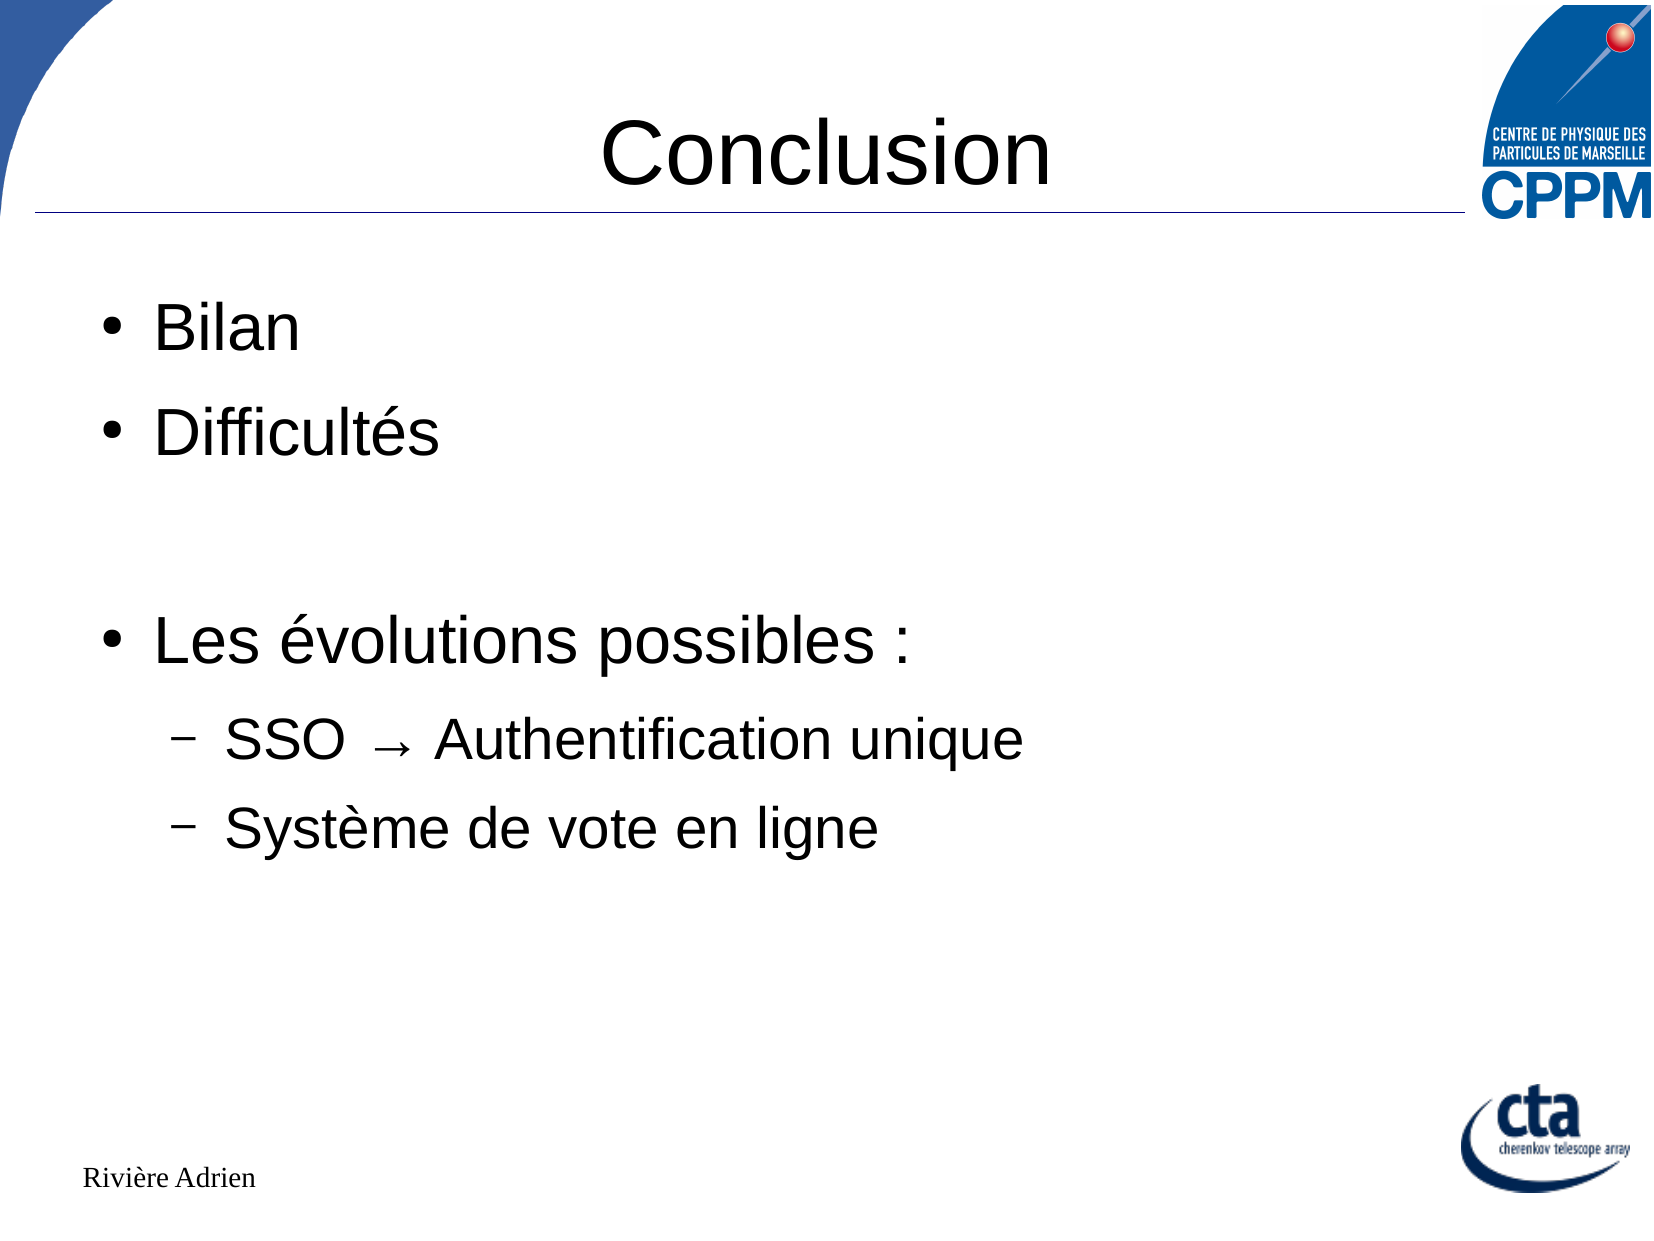

# Conclusion
Bilan
Difficultés
Les évolutions possibles :
SSO → Authentification unique
Système de vote en ligne